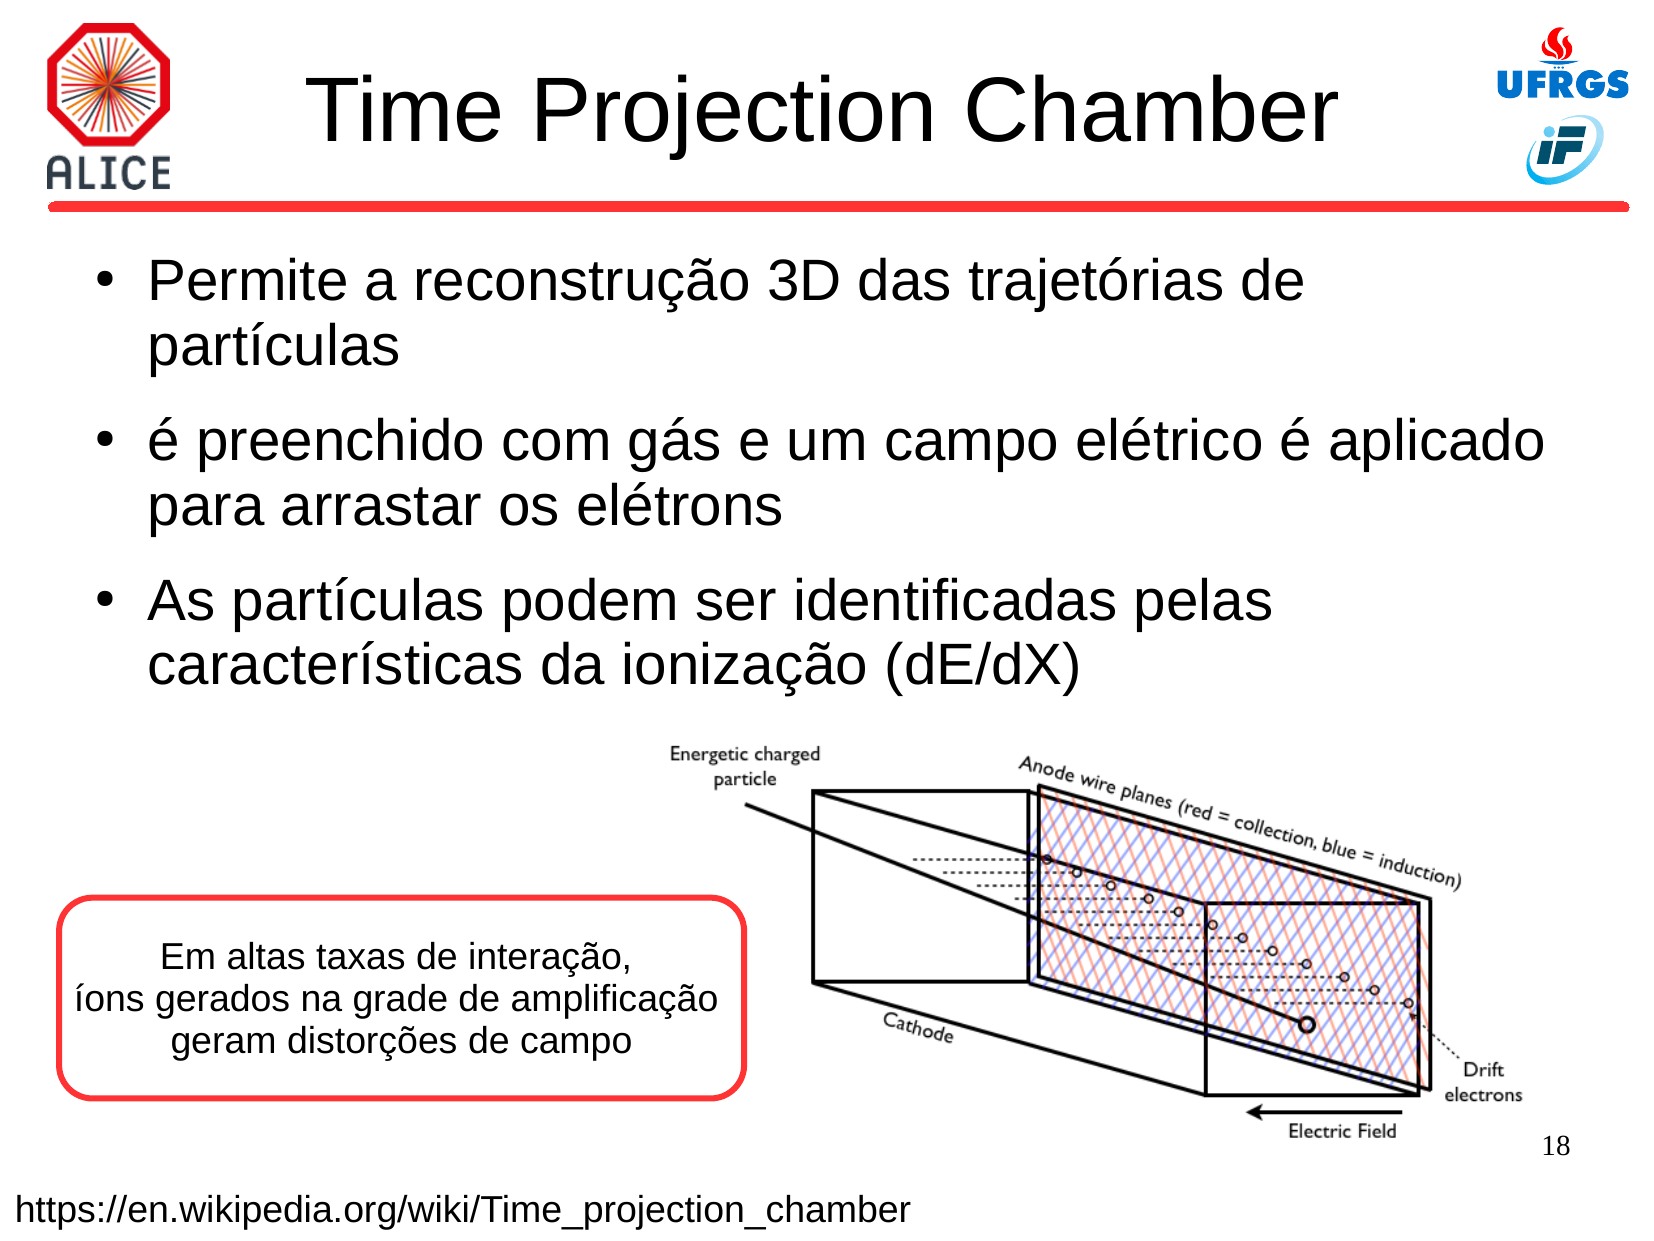

# Time Projection Chamber
Permite a reconstrução 3D das trajetórias de partículas
é preenchido com gás e um campo elétrico é aplicado para arrastar os elétrons
As partículas podem ser identificadas pelas características da ionização (dE/dX)
Em altas taxas de interação,
íons gerados na grade de amplificação
geram distorções de campo
18
https://en.wikipedia.org/wiki/Time_projection_chamber